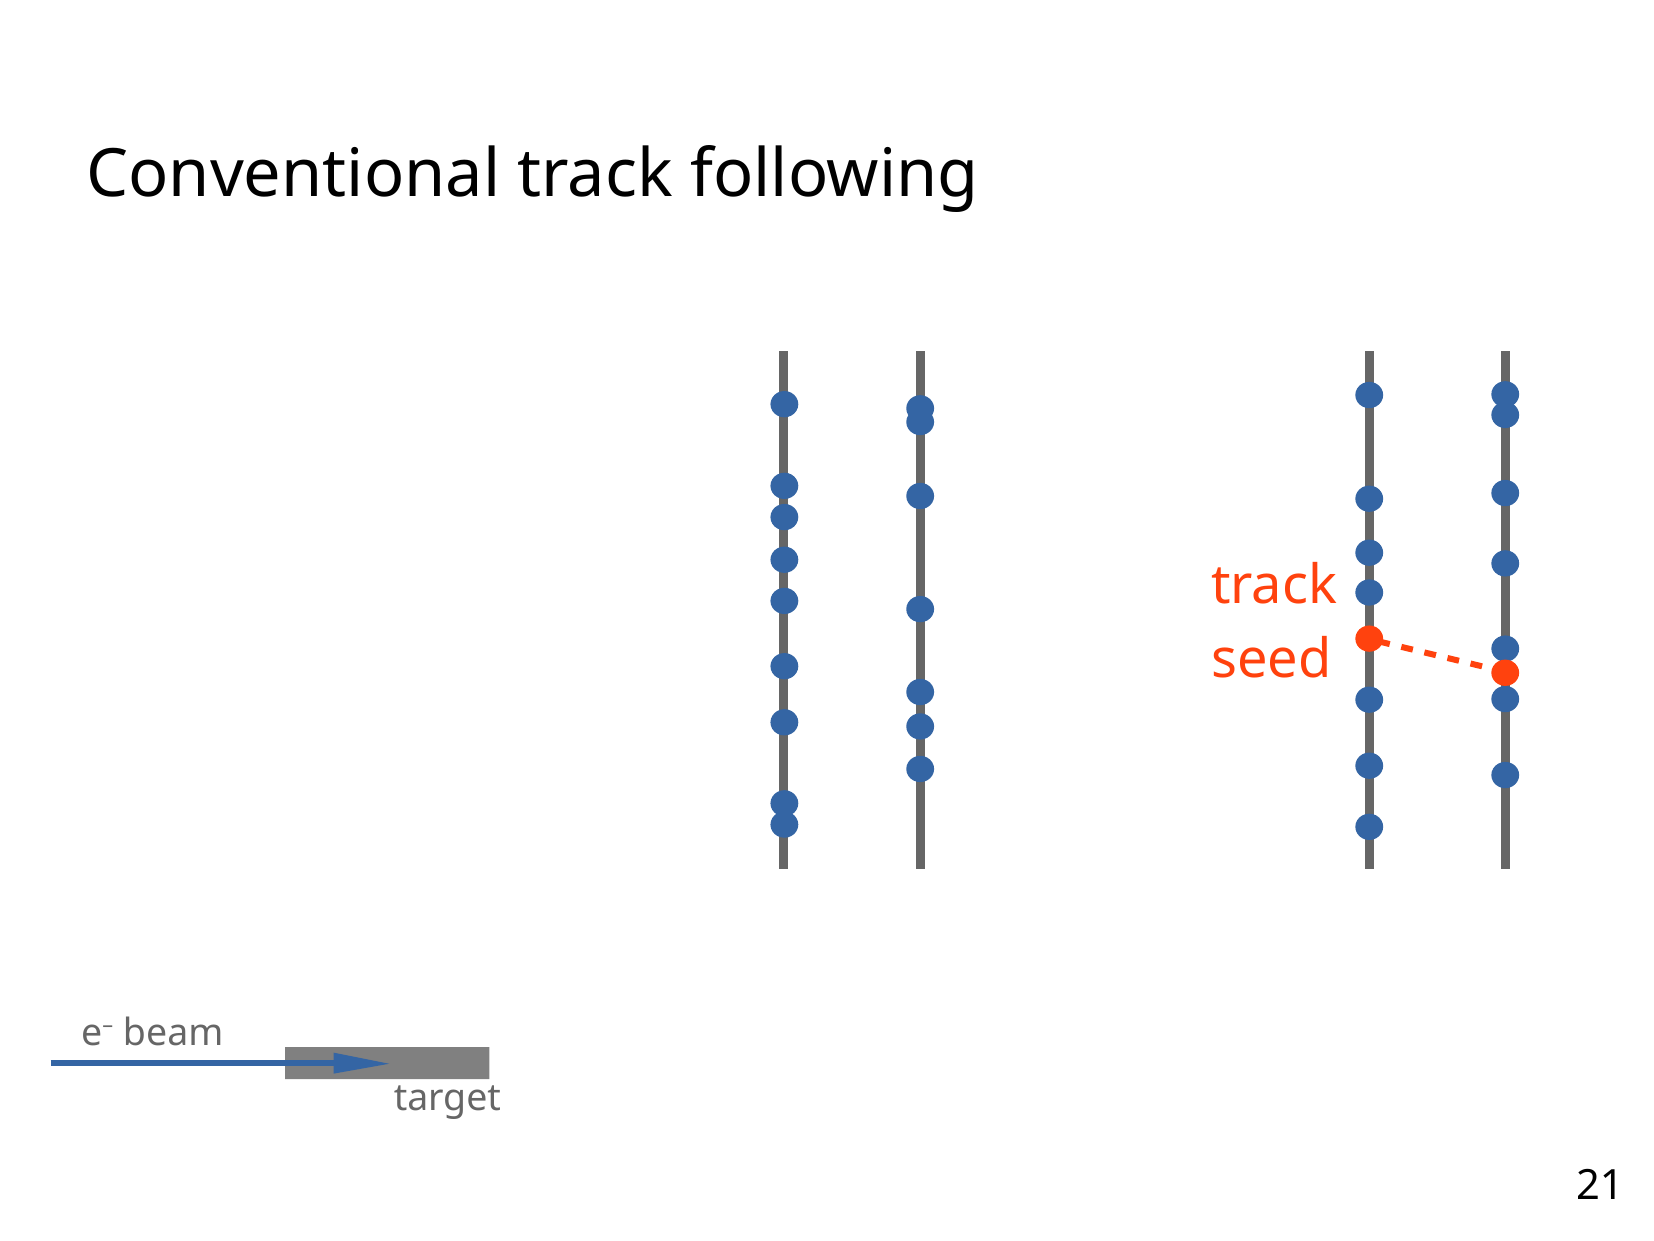

Conventional track following
track
seed
e– beam
target
21